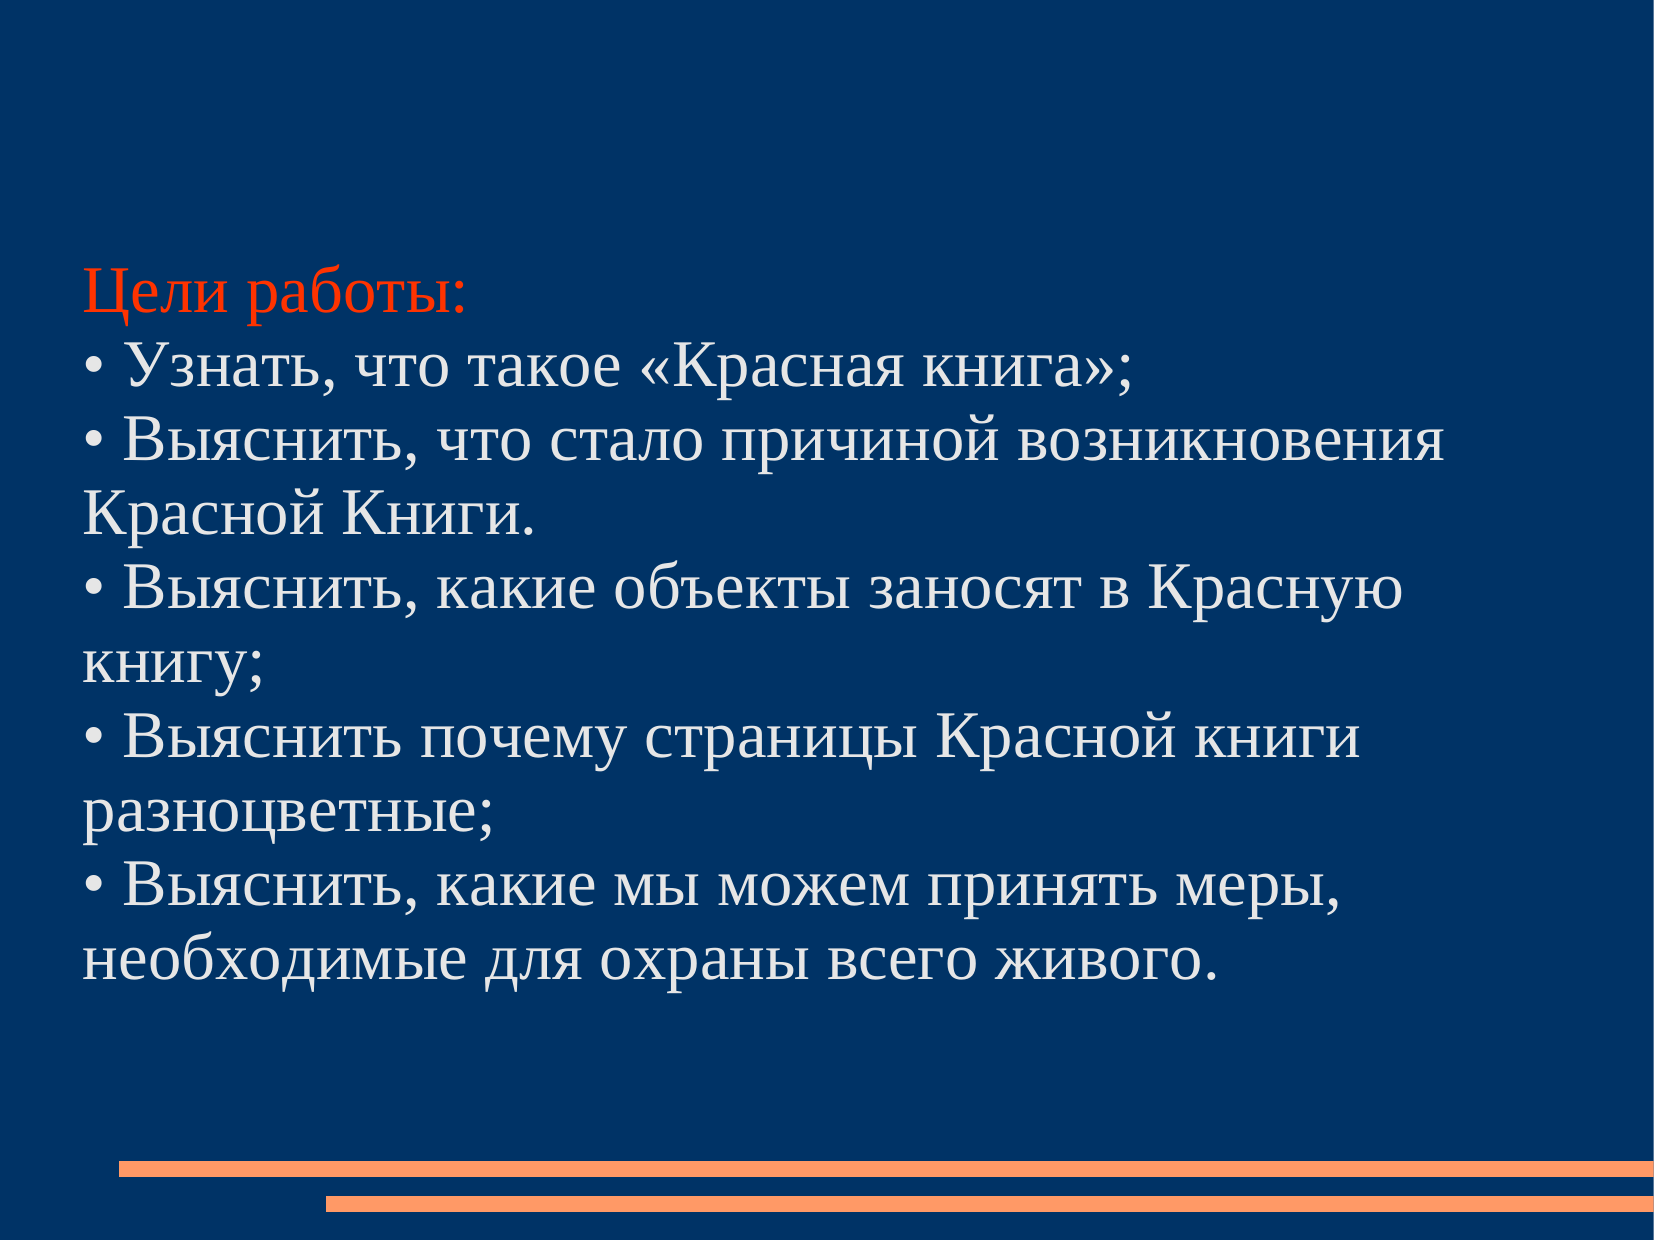

#
Цели работы:
• Узнать, что такое «Красная книга»;
• Выяснить, что стало причиной возникновения Красной Книги.
• Выяснить, какие объекты заносят в Красную книгу;
• Выяснить почему страницы Красной книги разноцветные;
• Выяснить, какие мы можем принять меры, необходимые для охраны всего живого.